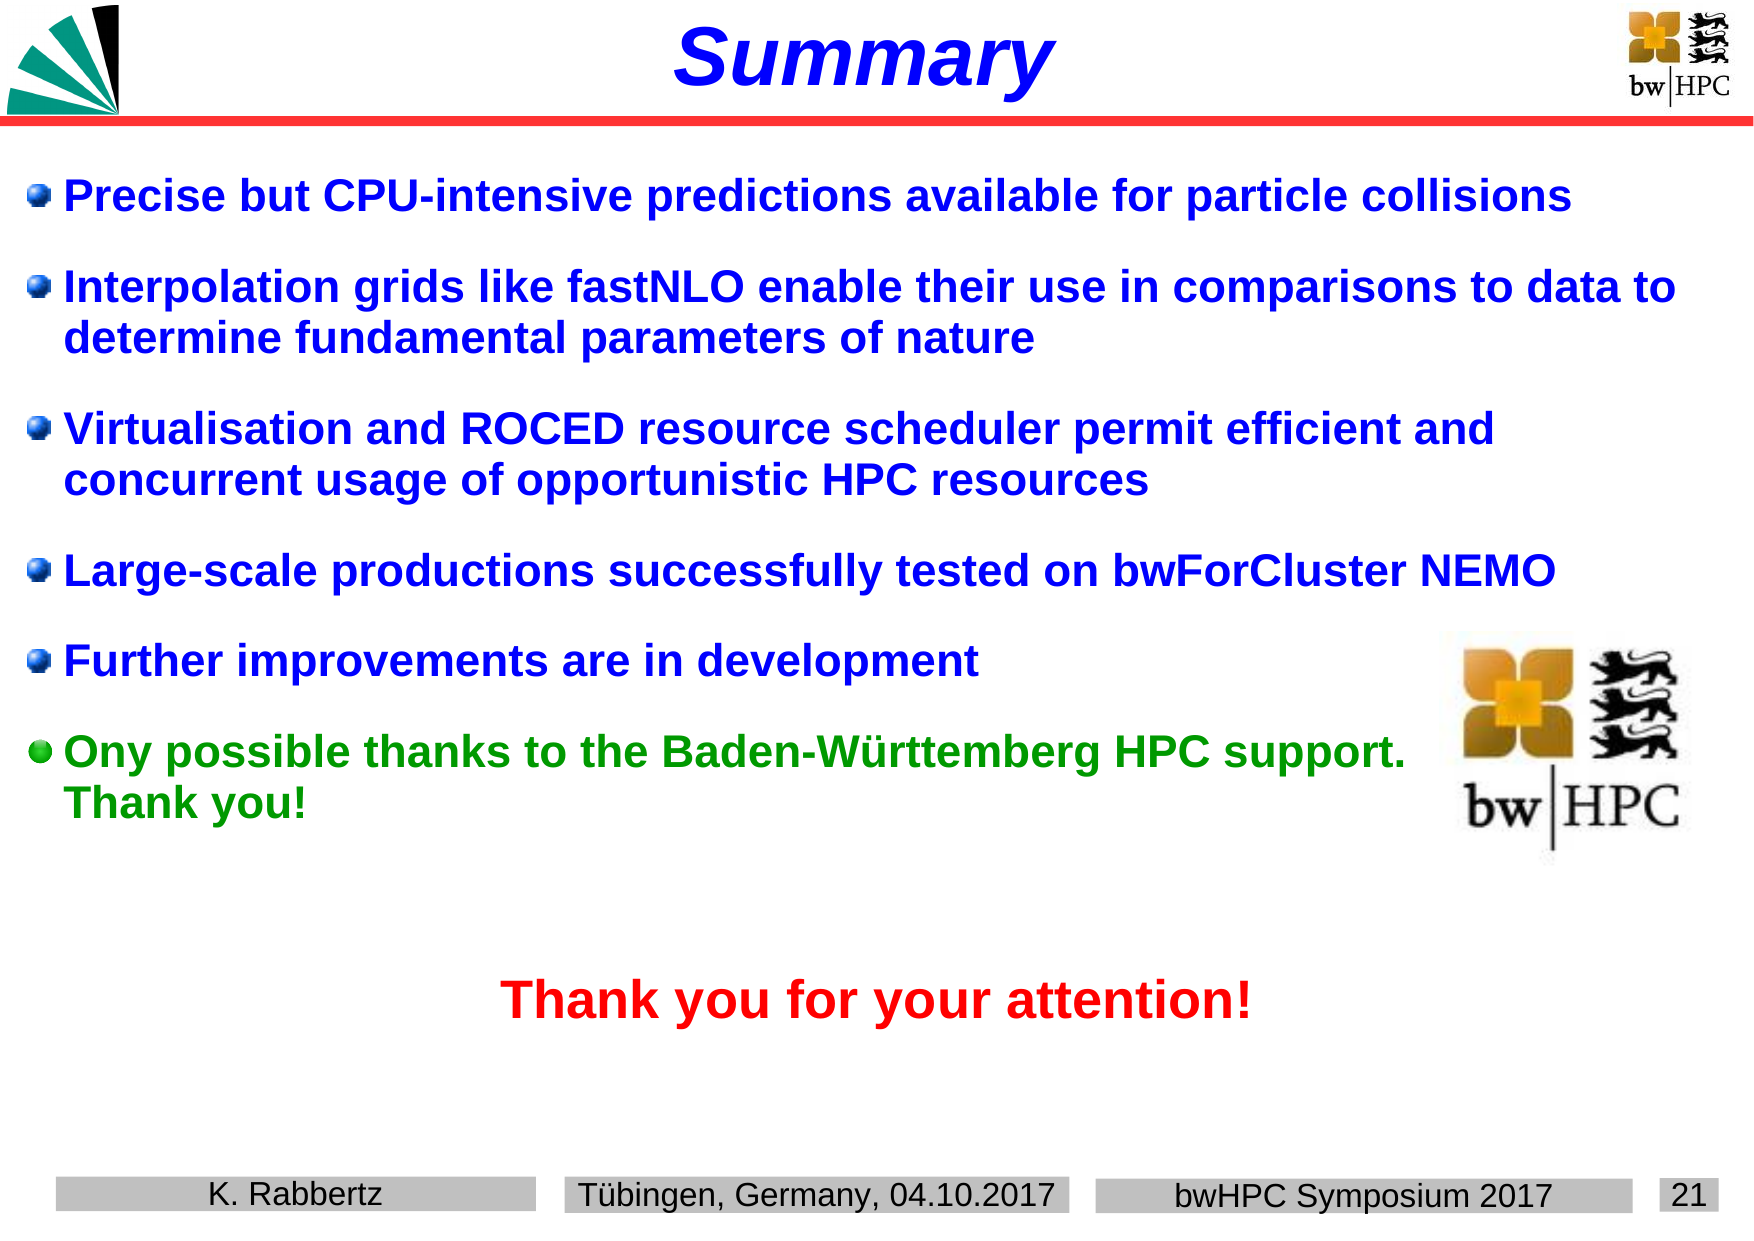

# Summary
Precise but CPU-intensive predictions available for particle collisions
Interpolation grids like fastNLO enable their use in comparisons to data to determine fundamental parameters of nature
Virtualisation and ROCED resource scheduler permit efficient and concurrent usage of opportunistic HPC resources
Large-scale productions successfully tested on bwForCluster NEMO
Further improvements are in development
Ony possible thanks to the Baden-Württemberg HPC support. Thank you!
Thank you for your attention!